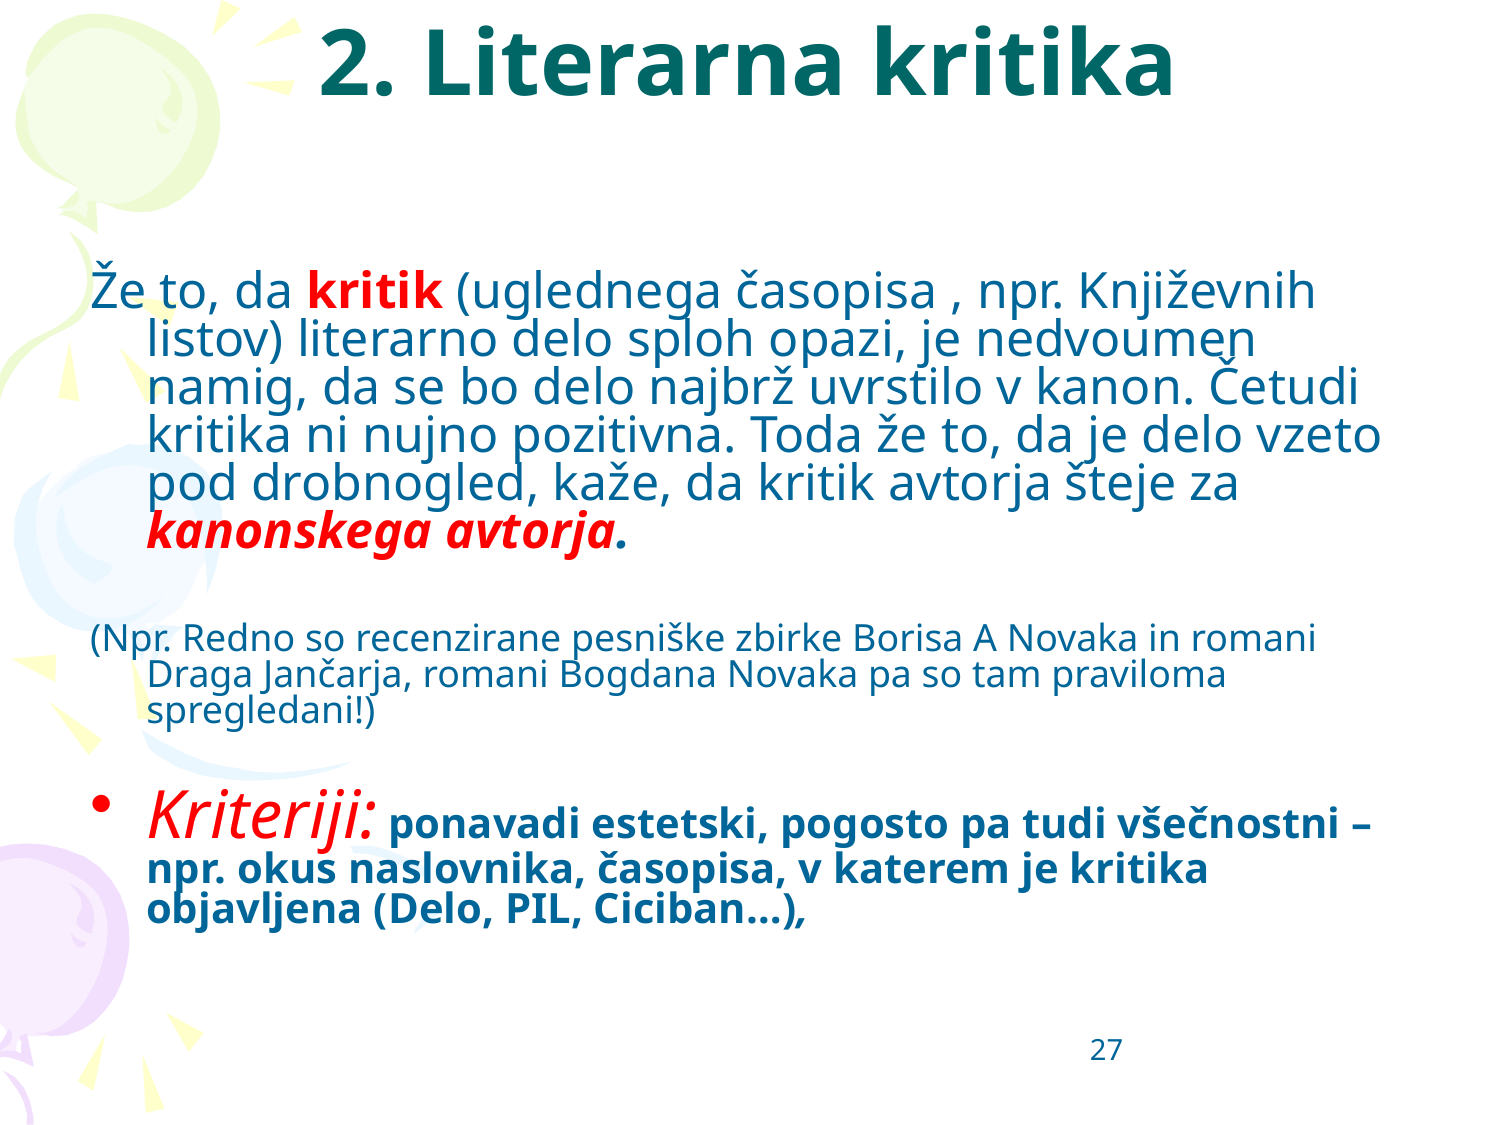

# 2. Literarna kritika
Že to, da kritik (uglednega časopisa , npr. Književnih listov) literarno delo sploh opazi, je nedvoumen namig, da se bo delo najbrž uvrstilo v kanon. Četudi kritika ni nujno pozitivna. Toda že to, da je delo vzeto pod drobnogled, kaže, da kritik avtorja šteje za kanonskega avtorja.
(Npr. Redno so recenzirane pesniške zbirke Borisa A Novaka in romani Draga Jančarja, romani Bogdana Novaka pa so tam praviloma spregledani!)
Kriteriji: ponavadi estetski, pogosto pa tudi všečnostni – npr. okus naslovnika, časopisa, v katerem je kritika objavljena (Delo, PIL, Ciciban…),